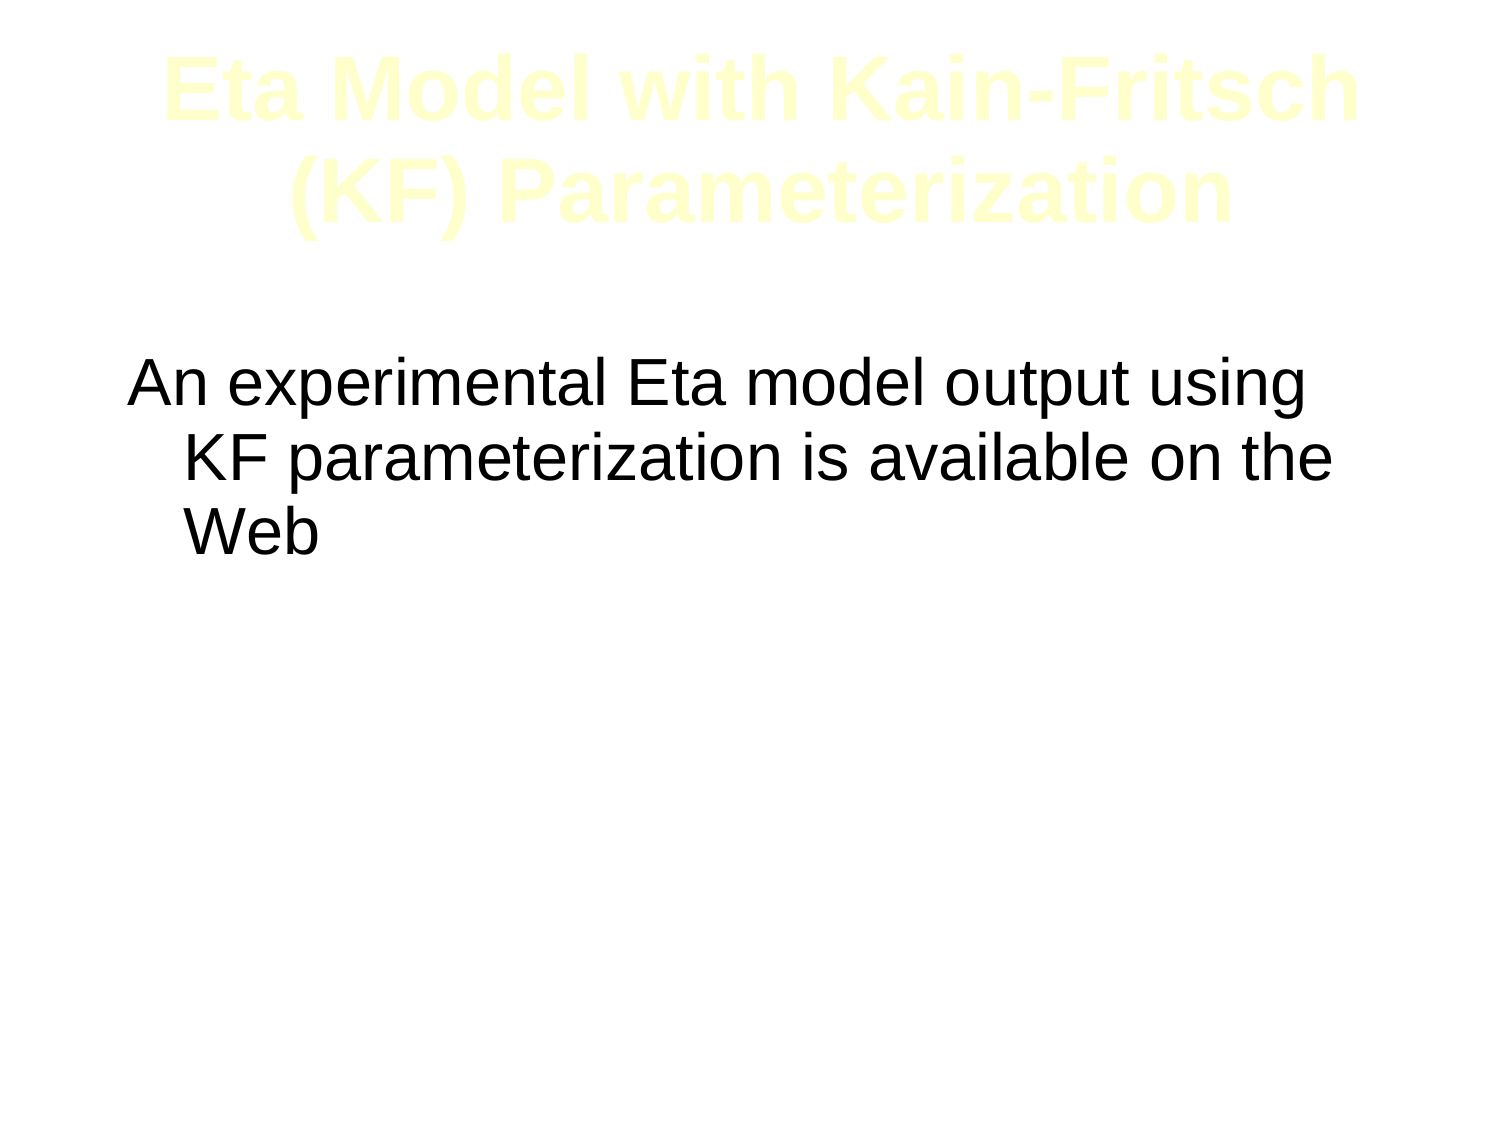

# Eta Model with Kain-Fritsch (KF) Parameterization
An experimental Eta model output using KF parameterization is available on the Web